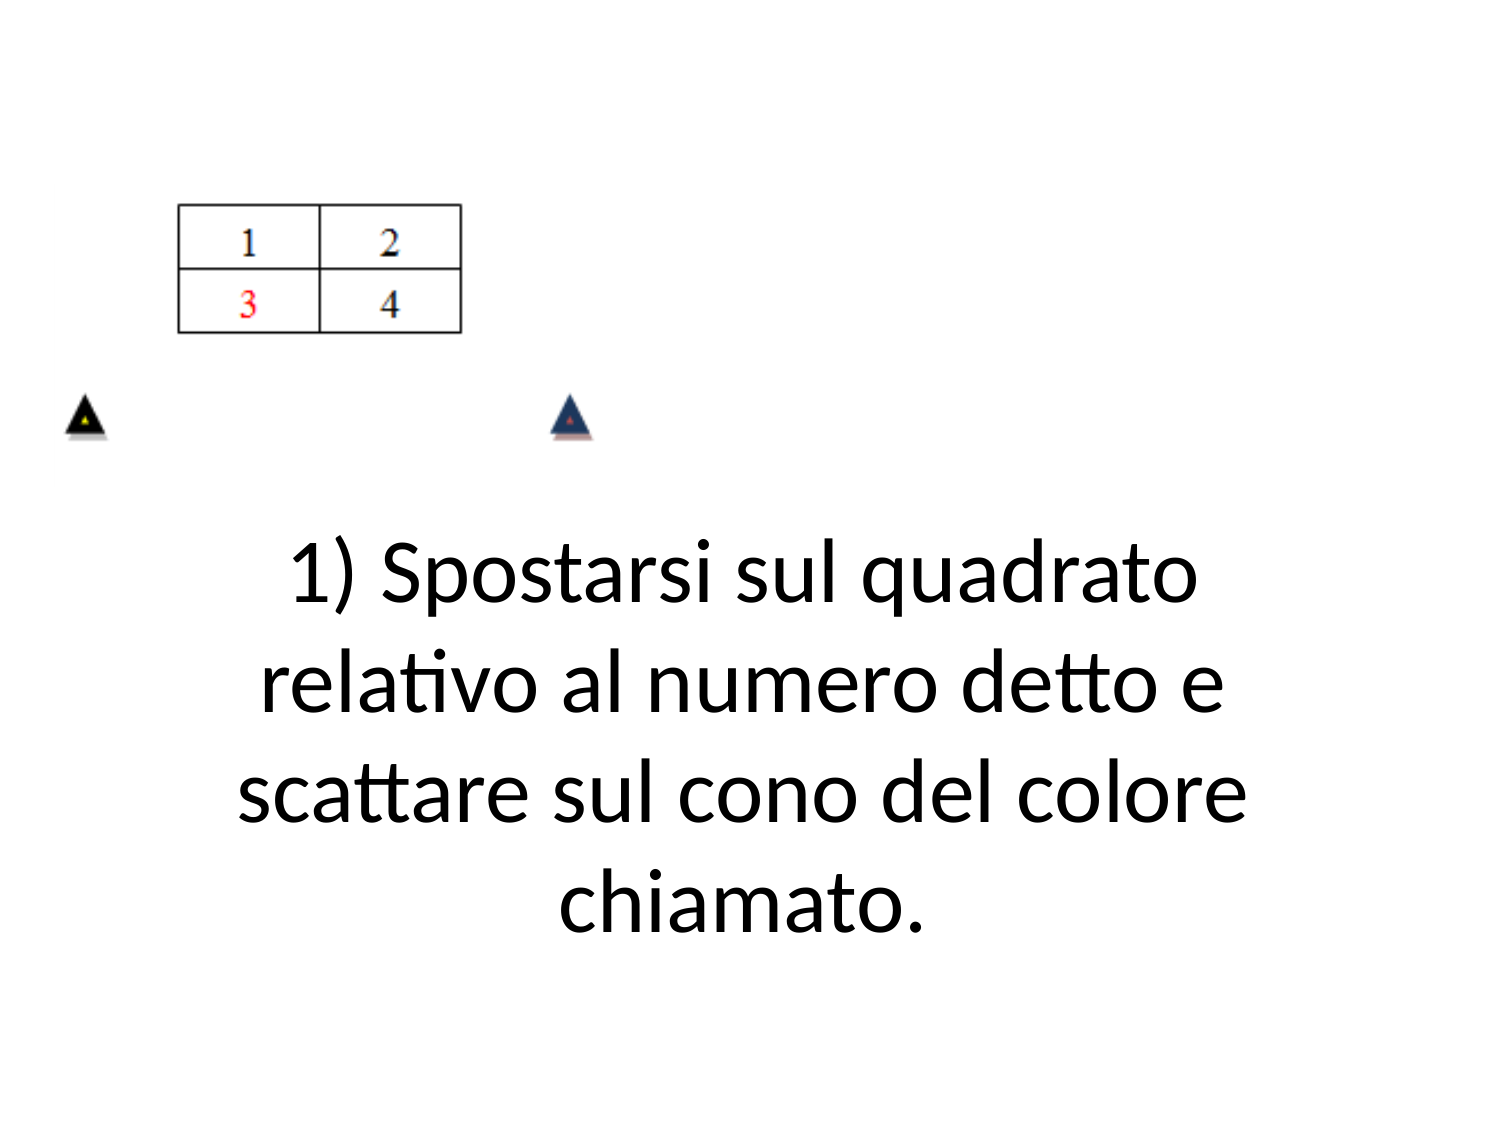

# 1) Spostarsi sul quadrato relativo al numero detto e scattare sul cono del colore chiamato.